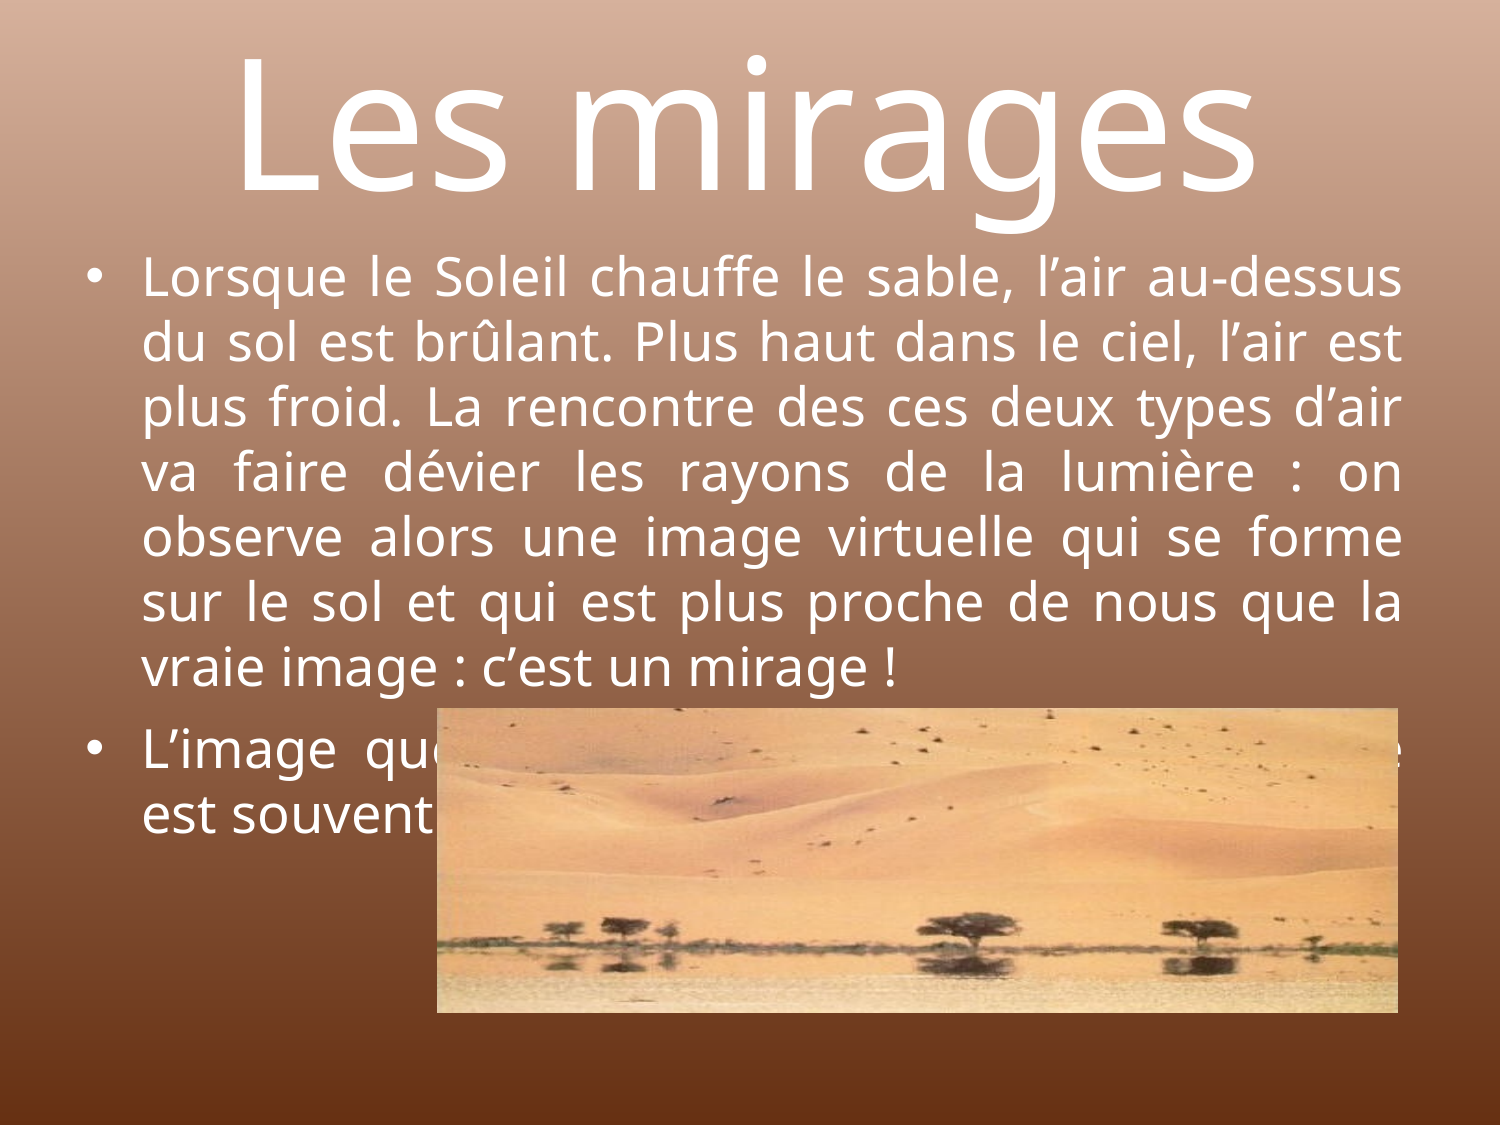

# Les mirages
Lorsque le Soleil chauffe le sable, l’air au-dessus du sol est brûlant. Plus haut dans le ciel, l’air est plus froid. La rencontre des ces deux types d’air va faire dévier les rayons de la lumière : on observe alors une image virtuelle qui se forme sur le sol et qui est plus proche de nous que la vraie image : c’est un mirage !
L’image que l’on voit existe vraiment, mais elle est souvent très loin de nous.